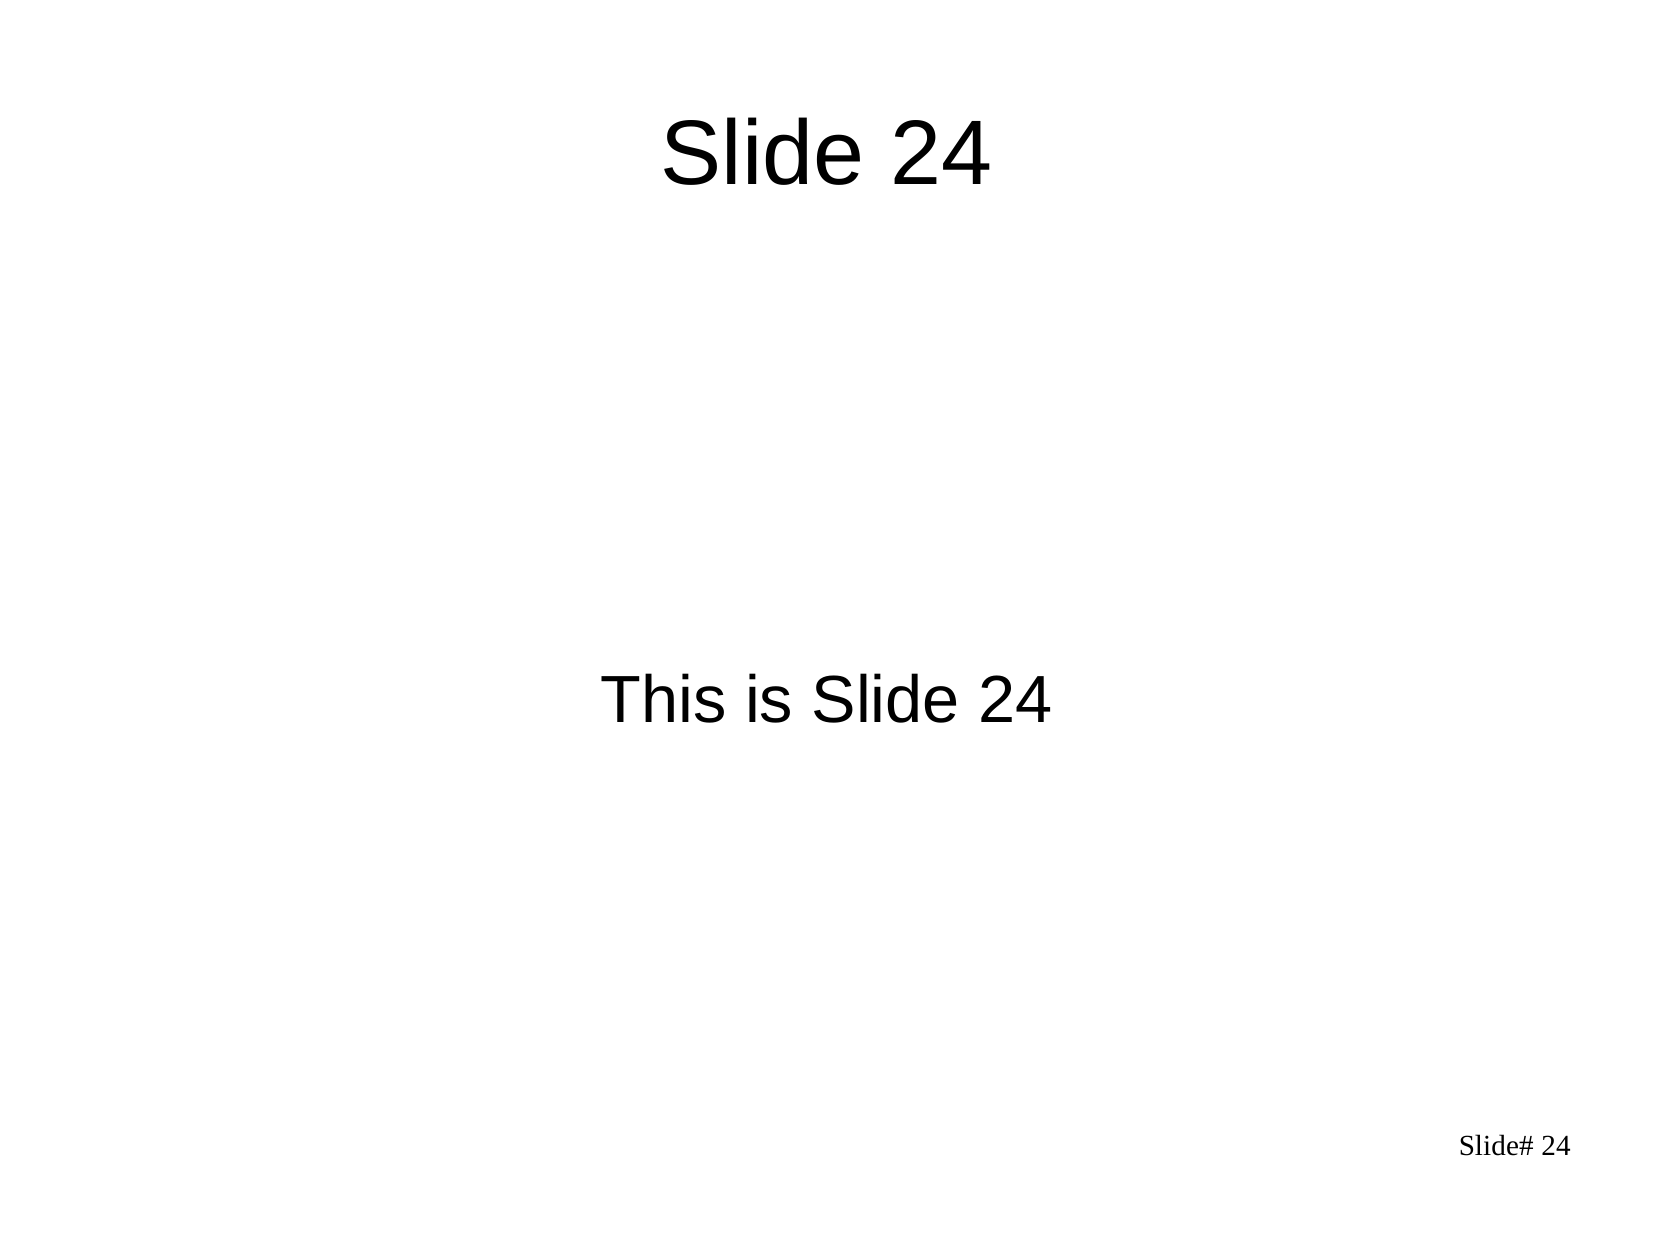

# Slide 24
This is Slide 24
24